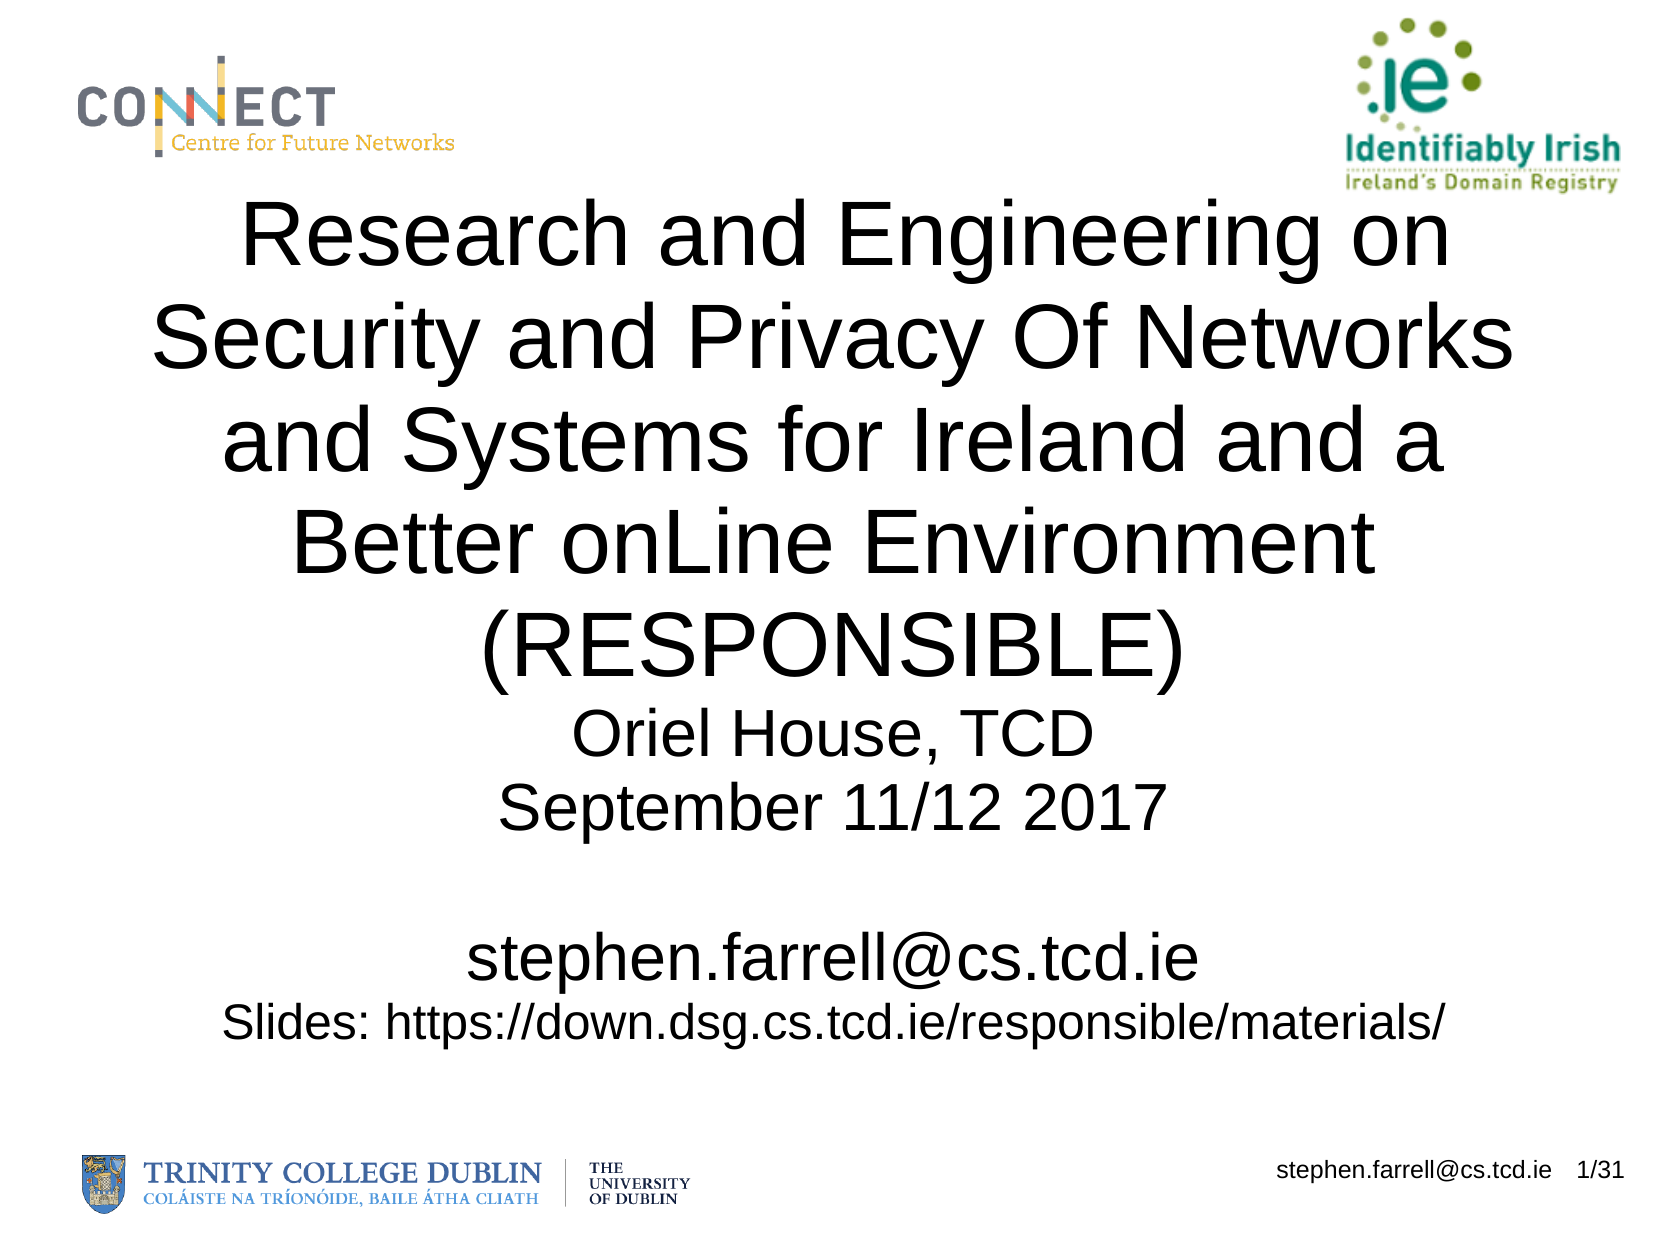

Research and Engineering on Security and Privacy Of Networks and Systems for Ireland and a Better onLine Environment
(RESPONSIBLE)
Oriel House, TCD
September 11/12 2017
stephen.farrell@cs.tcd.ie
Slides: https://down.dsg.cs.tcd.ie/responsible/materials/